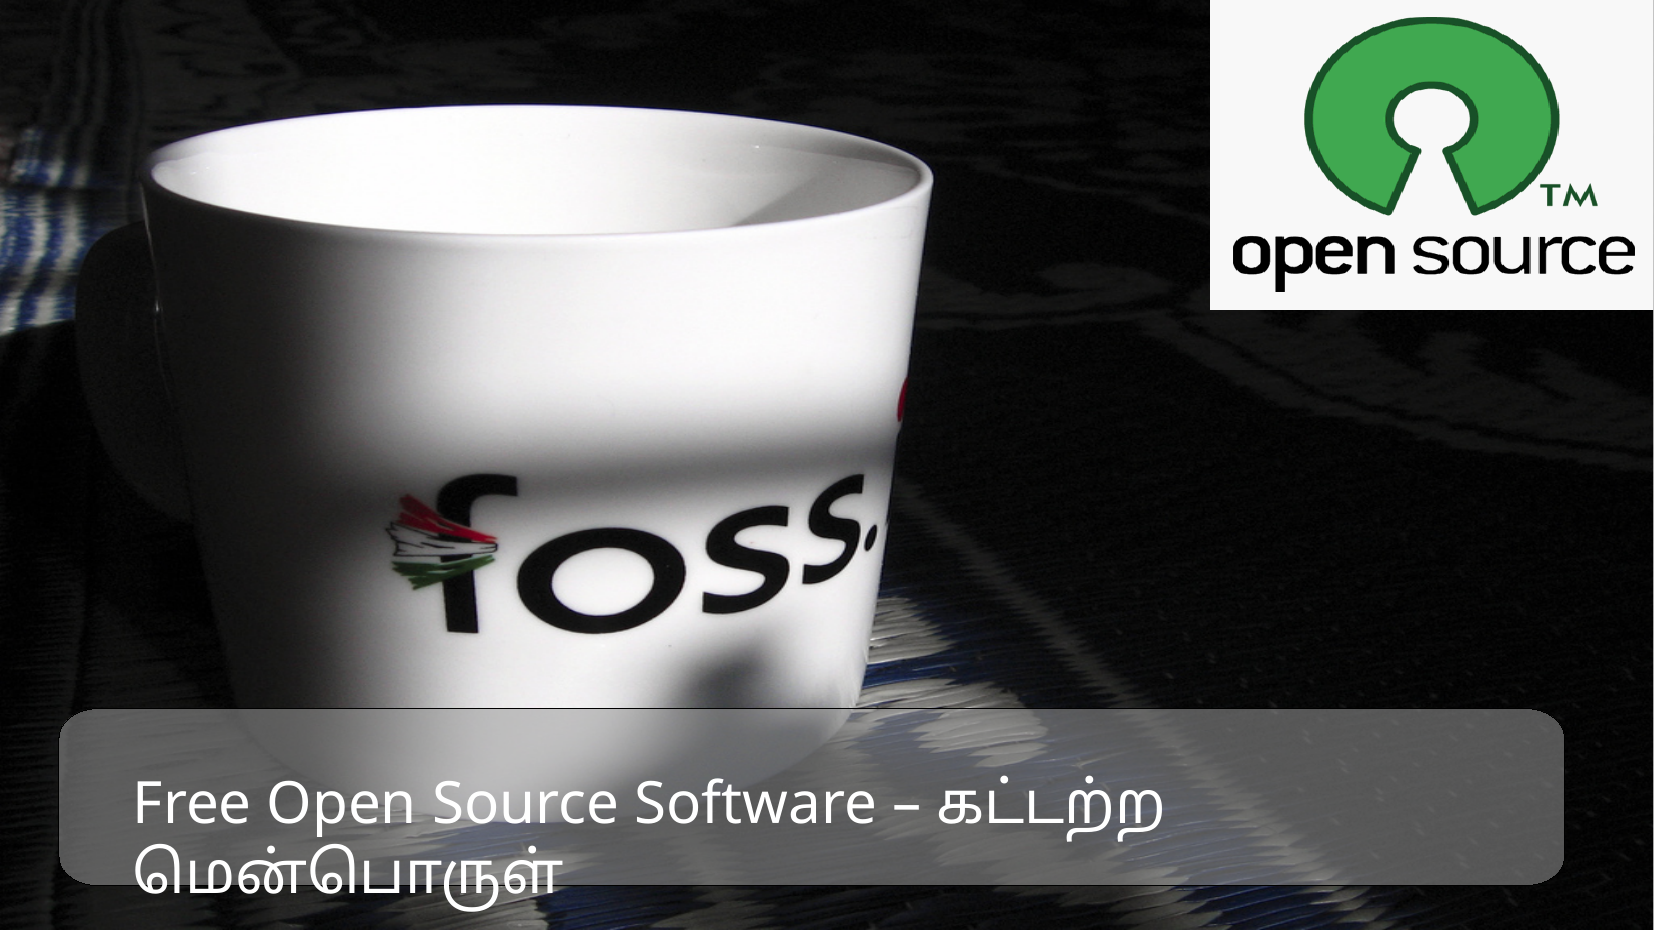

Free Open Source Software – கட்டற்ற மென்பொருள்